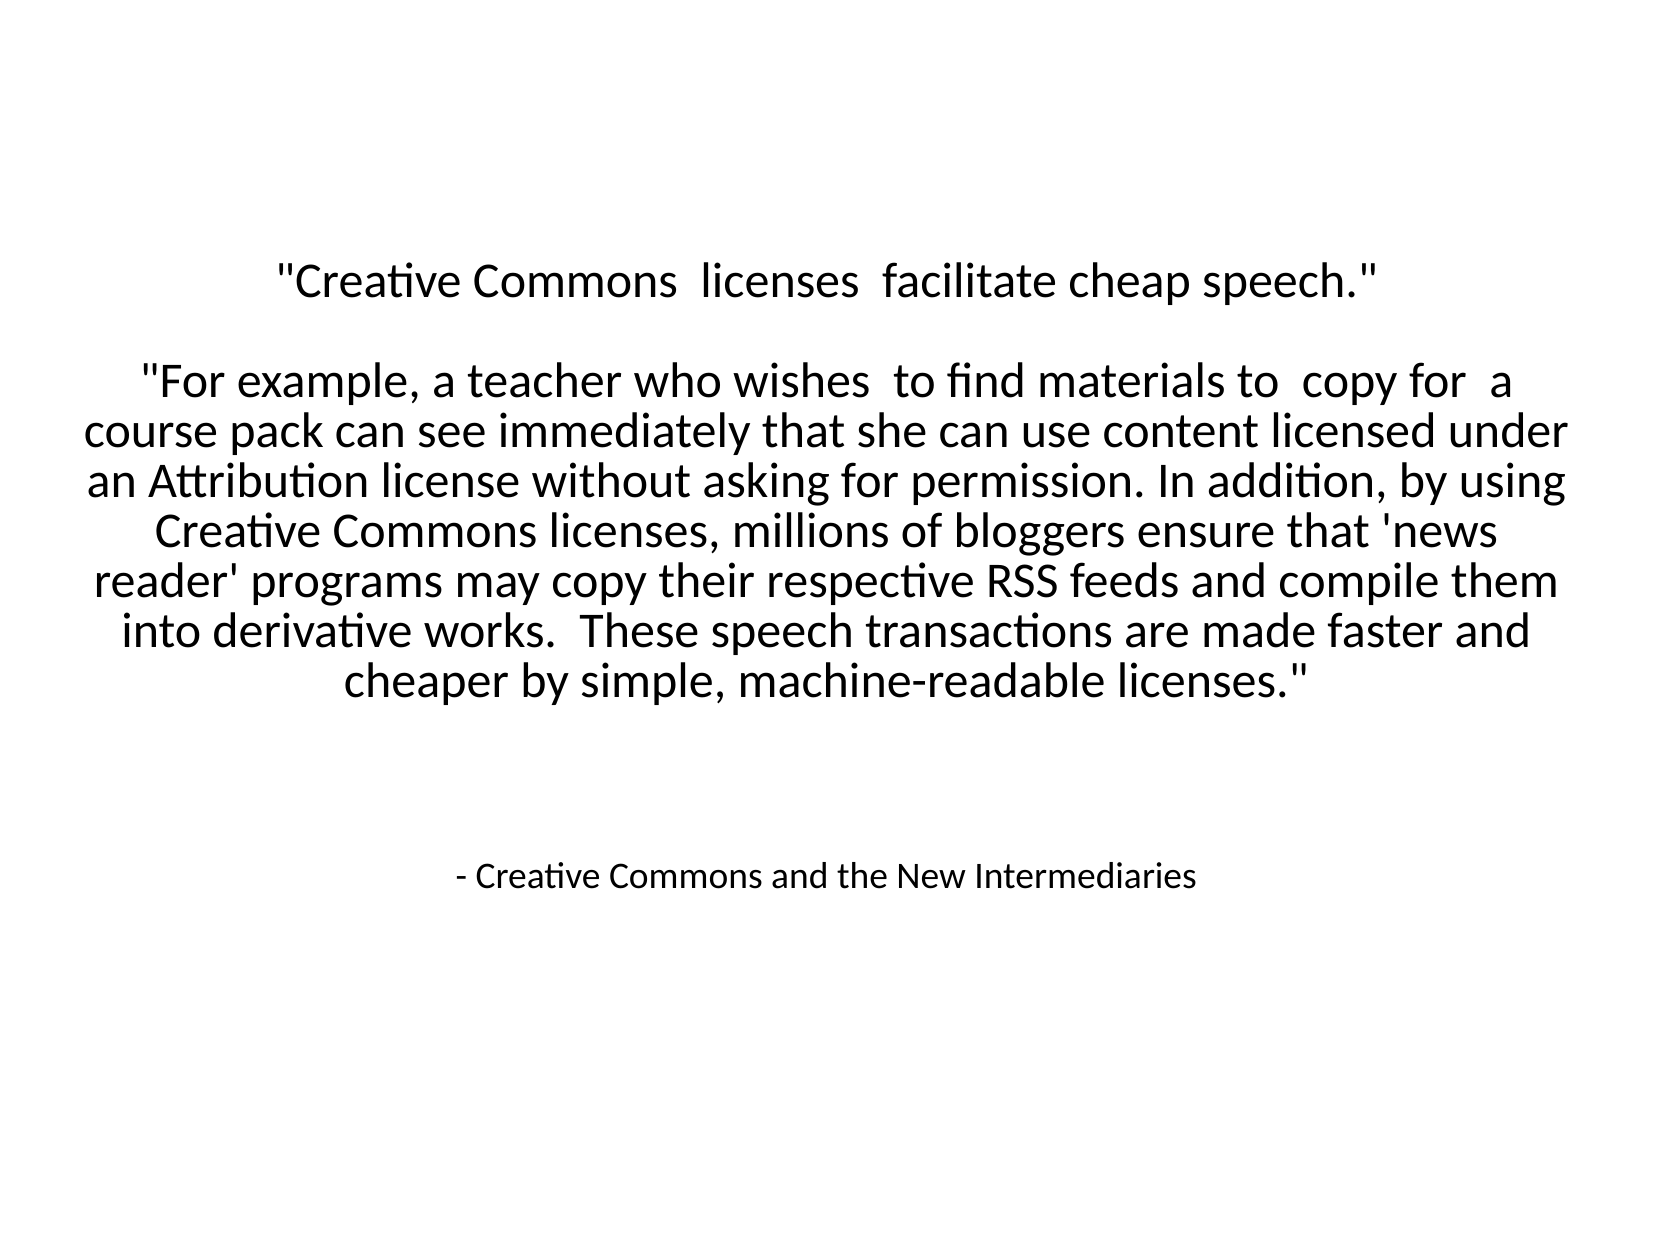

# "Creative Commons licenses facilitate cheap speech."
"For example, a teacher who wishes to find materials to copy for a course pack can see immediately that she can use content licensed under an Attribution license without asking for permission. In addition, by using Creative Commons licenses, millions of bloggers ensure that 'news reader' programs may copy their respective RSS feeds and compile them into derivative works. These speech transactions are made faster and cheaper by simple, machine-readable licenses."
- Creative Commons and the New Intermediaries